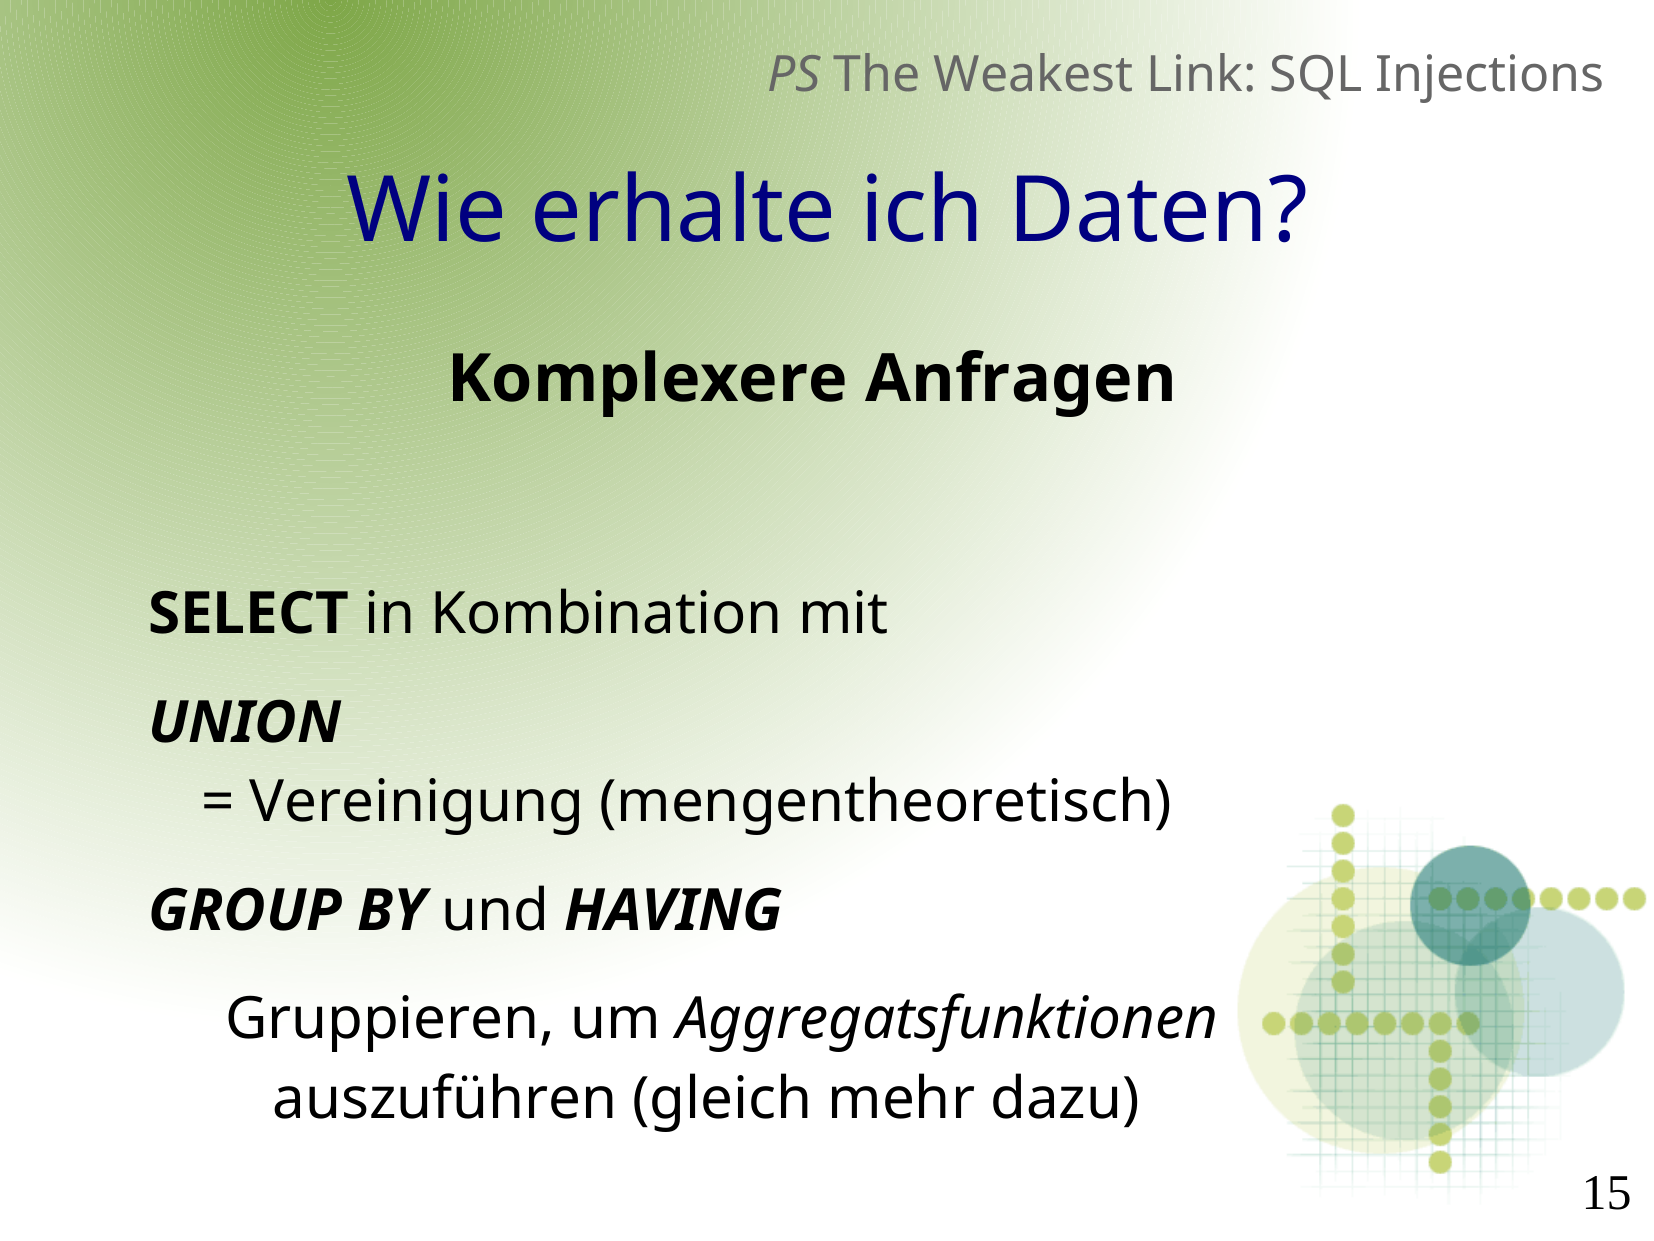

# Wie erhalte ich Daten?
Komplexere Anfragen
SELECT in Kombination mit
UNION
= Vereinigung (mengentheoretisch)
GROUP BY und HAVING
Gruppieren, um Aggregatsfunktionen auszuführen (gleich mehr dazu)